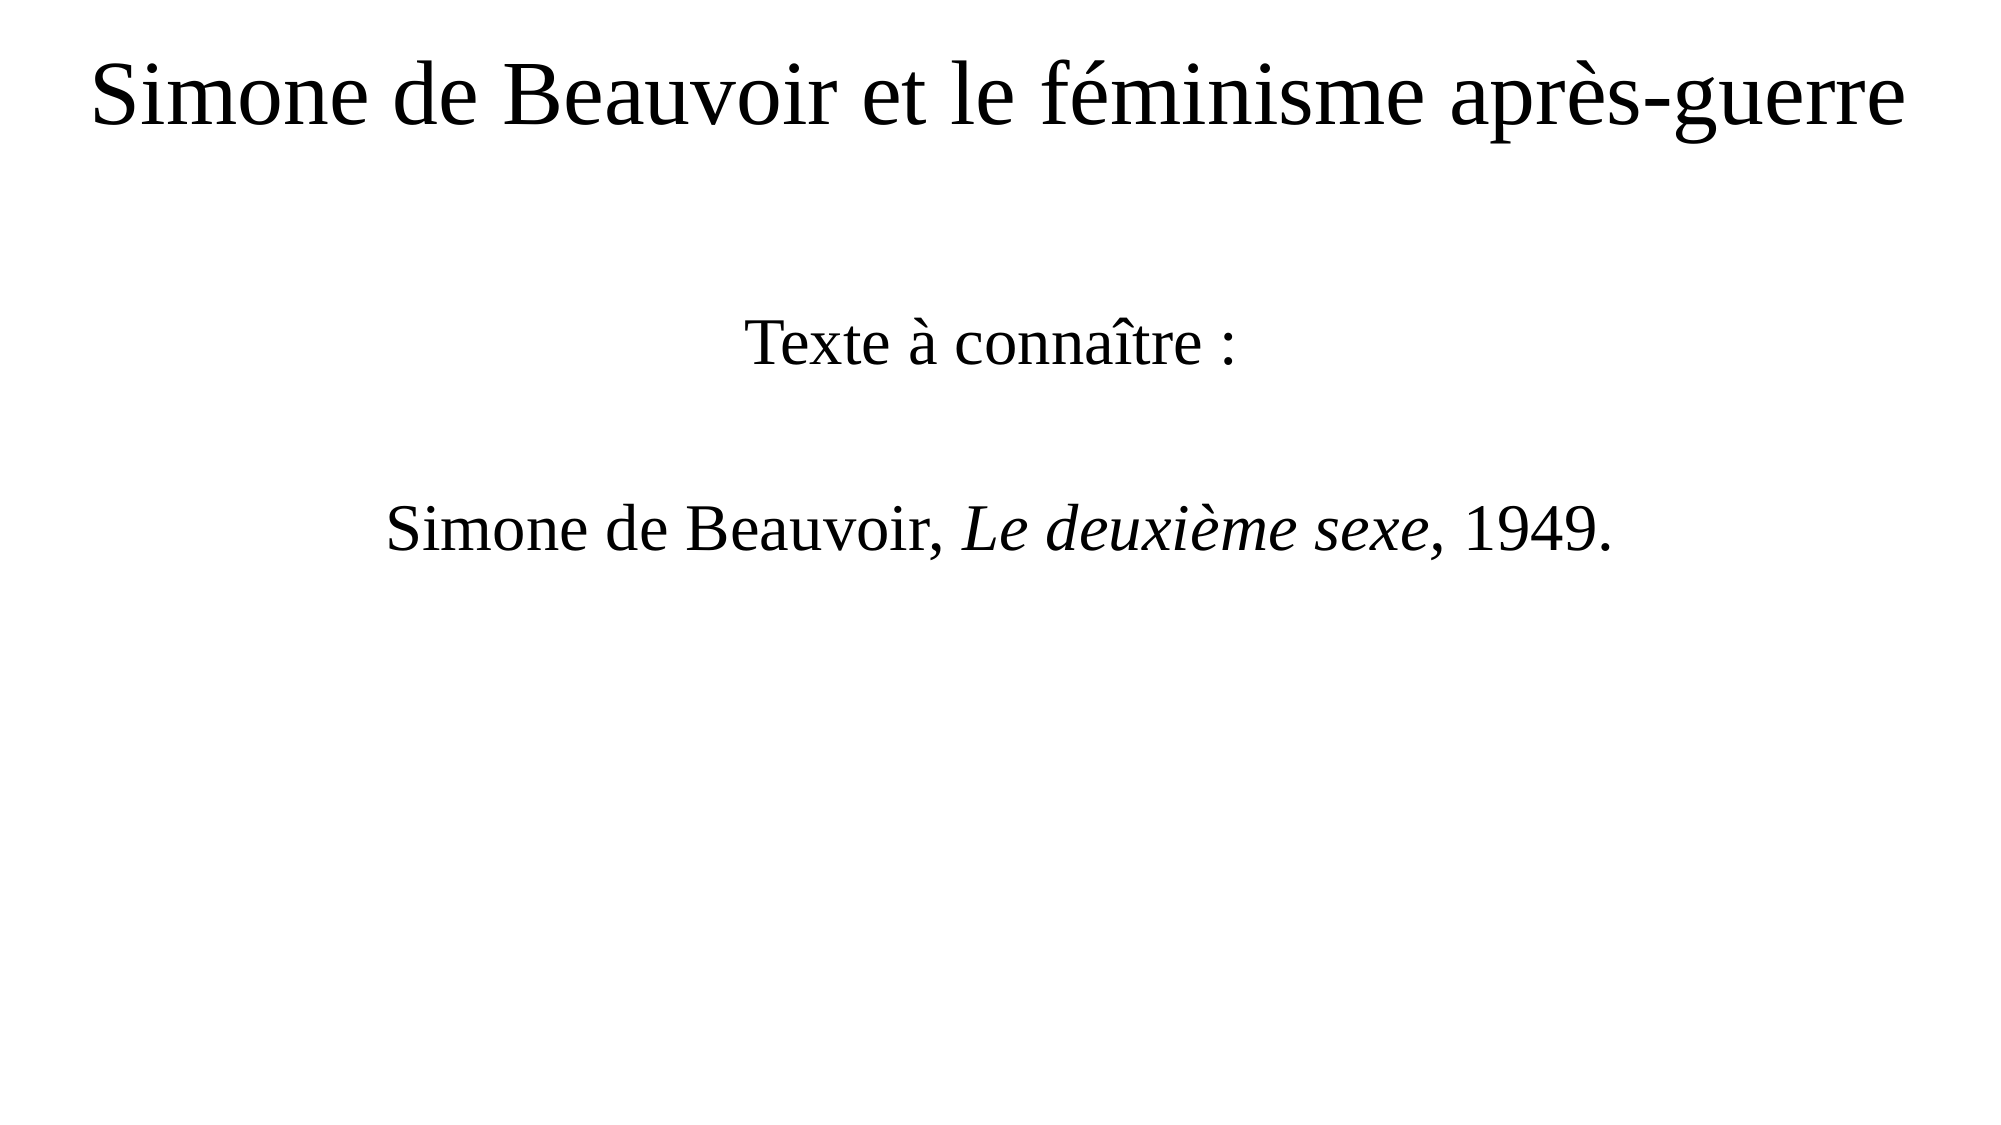

# Simone de Beauvoir et le féminisme après-guerre
Texte à connaître :
Simone de Beauvoir, Le deuxième sexe, 1949.